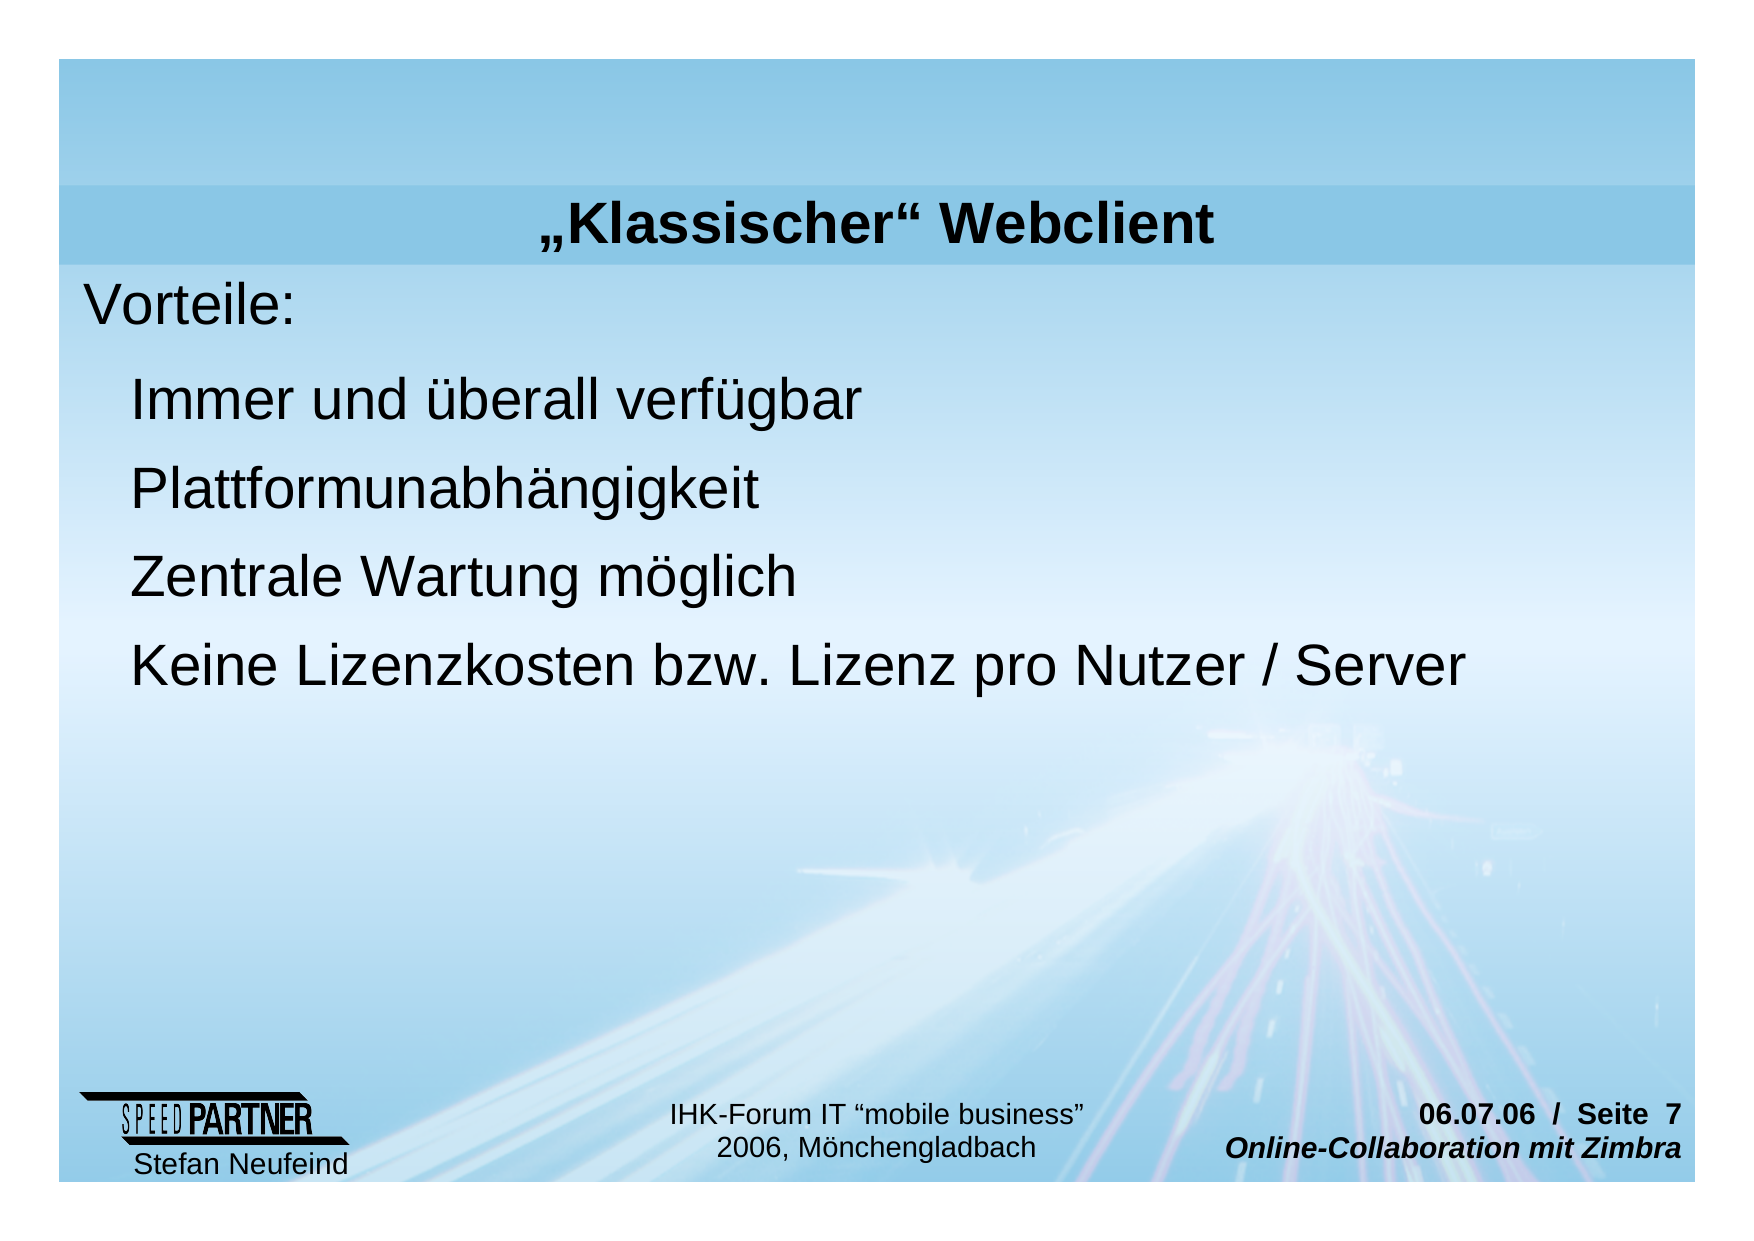

# „Klassischer“ Webclient
Vorteile:
Immer und überall verfügbar
Plattformunabhängigkeit
Zentrale Wartung möglich
Keine Lizenzkosten bzw. Lizenz pro Nutzer / Server